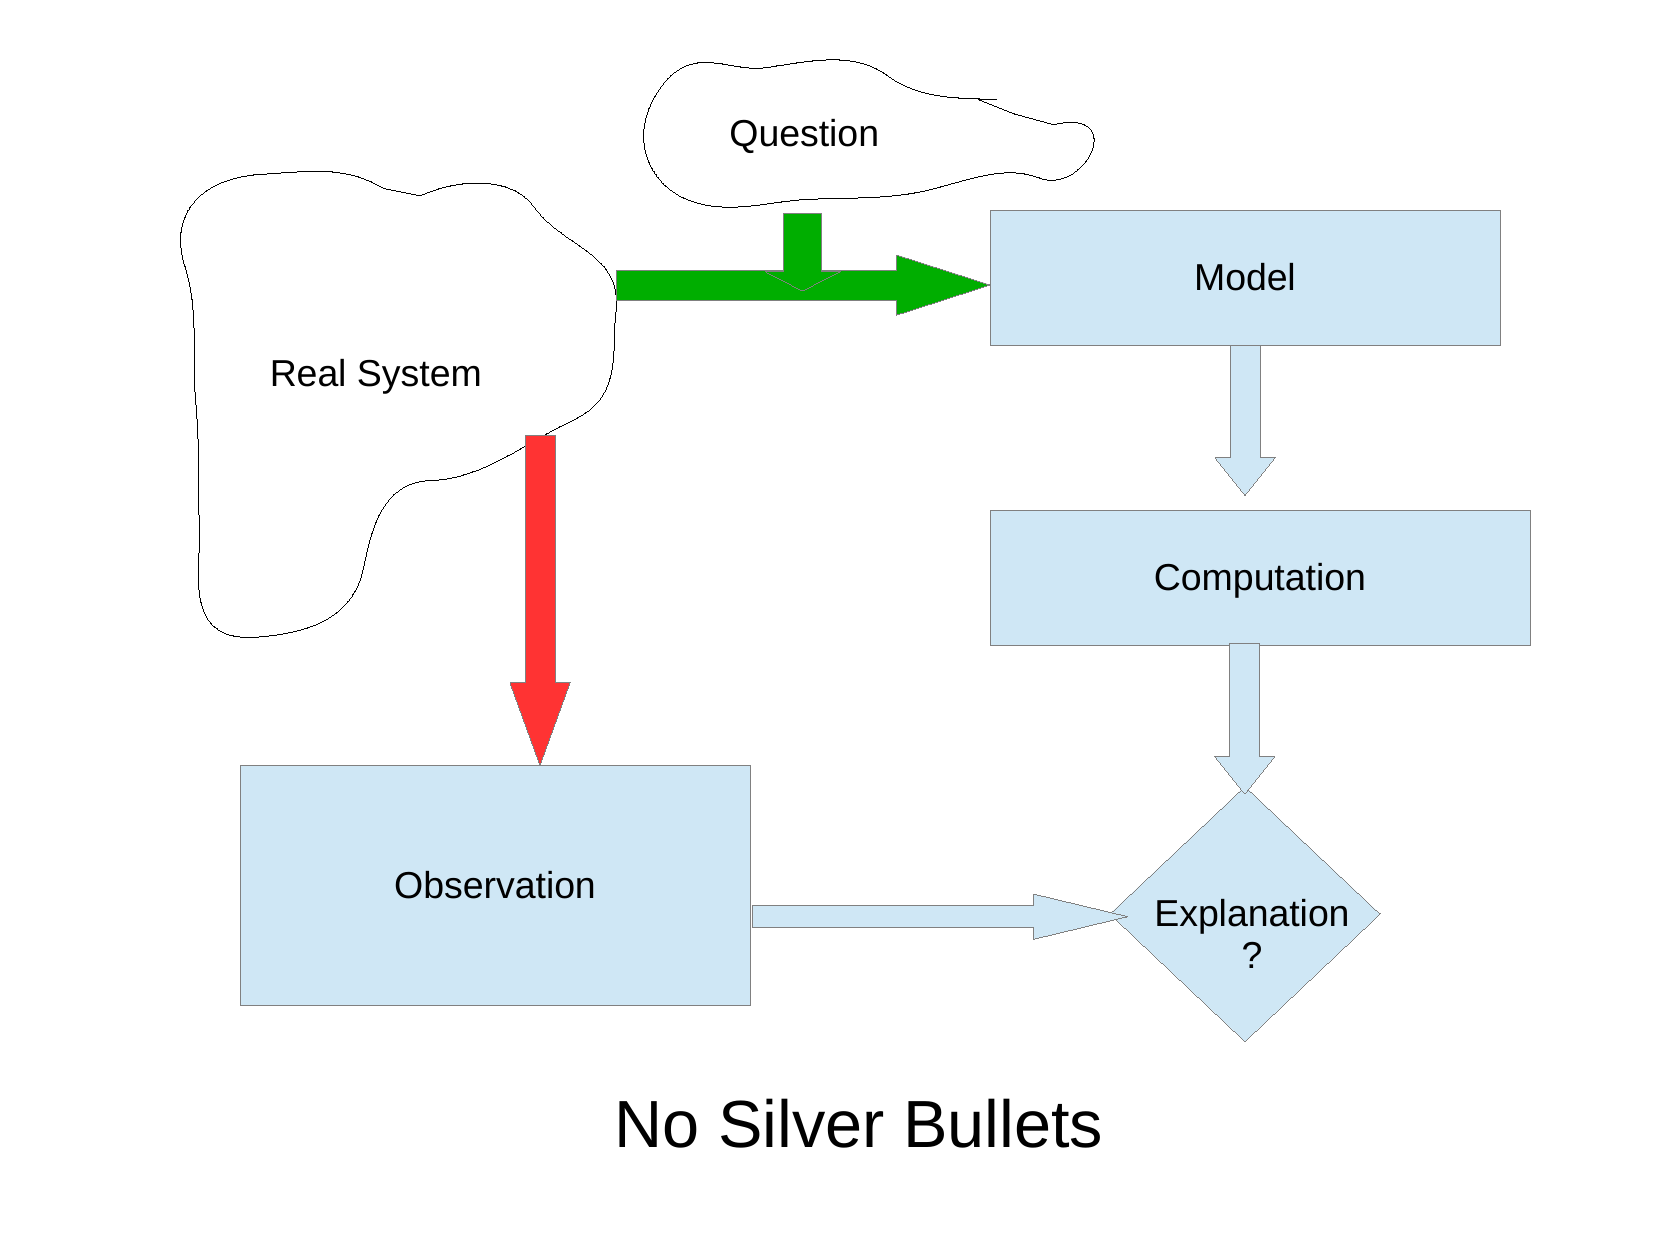

Question
Model
Real System
Computation
Observation
Explanation?
No Silver Bullets